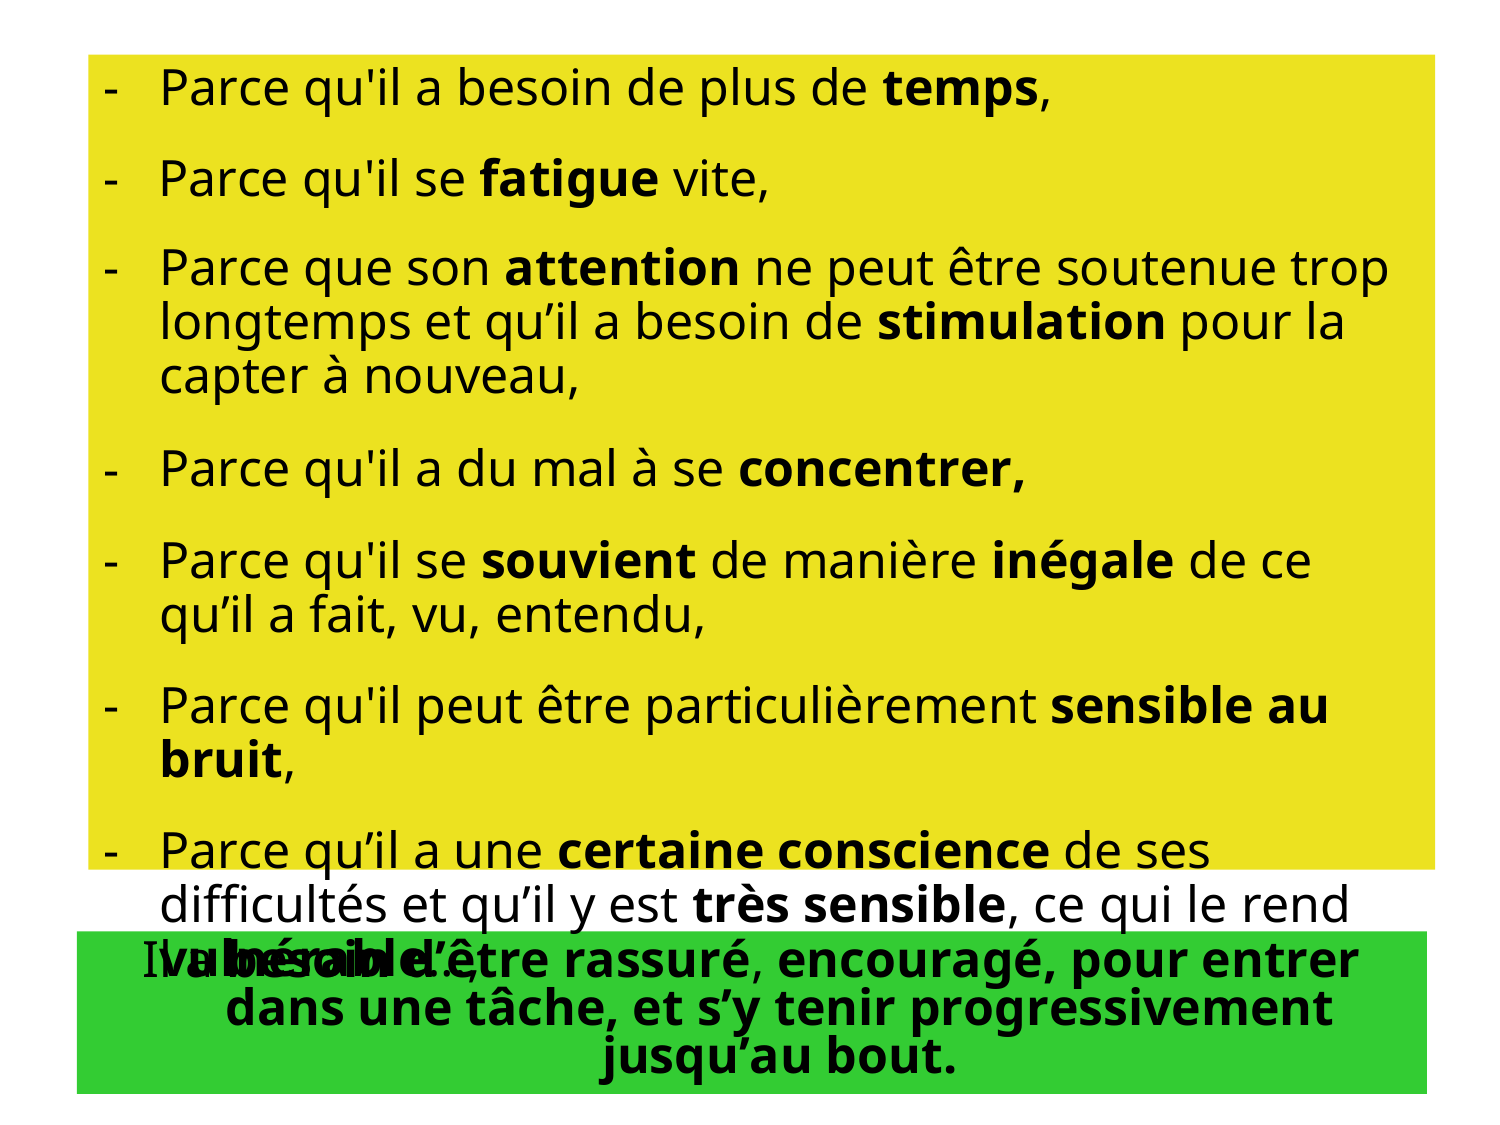

Parce qu'il a besoin de plus de temps,
- Parce qu'il se fatigue vite,
Parce que son attention ne peut être soutenue trop longtemps et qu’il a besoin de stimulation pour la capter à nouveau,
Parce qu'il a du mal à se concentrer,
Parce qu'il se souvient de manière inégale de ce qu’il a fait, vu, entendu,
Parce qu'il peut être particulièrement sensible au bruit,
Parce qu’il a une certaine conscience de ses difficultés et qu’il y est très sensible, ce qui le rend vulnérable…,
# Il a besoin d’être rassuré, encouragé, pour entrer dans une tâche, et s’y tenir progressivement jusqu’au bout.